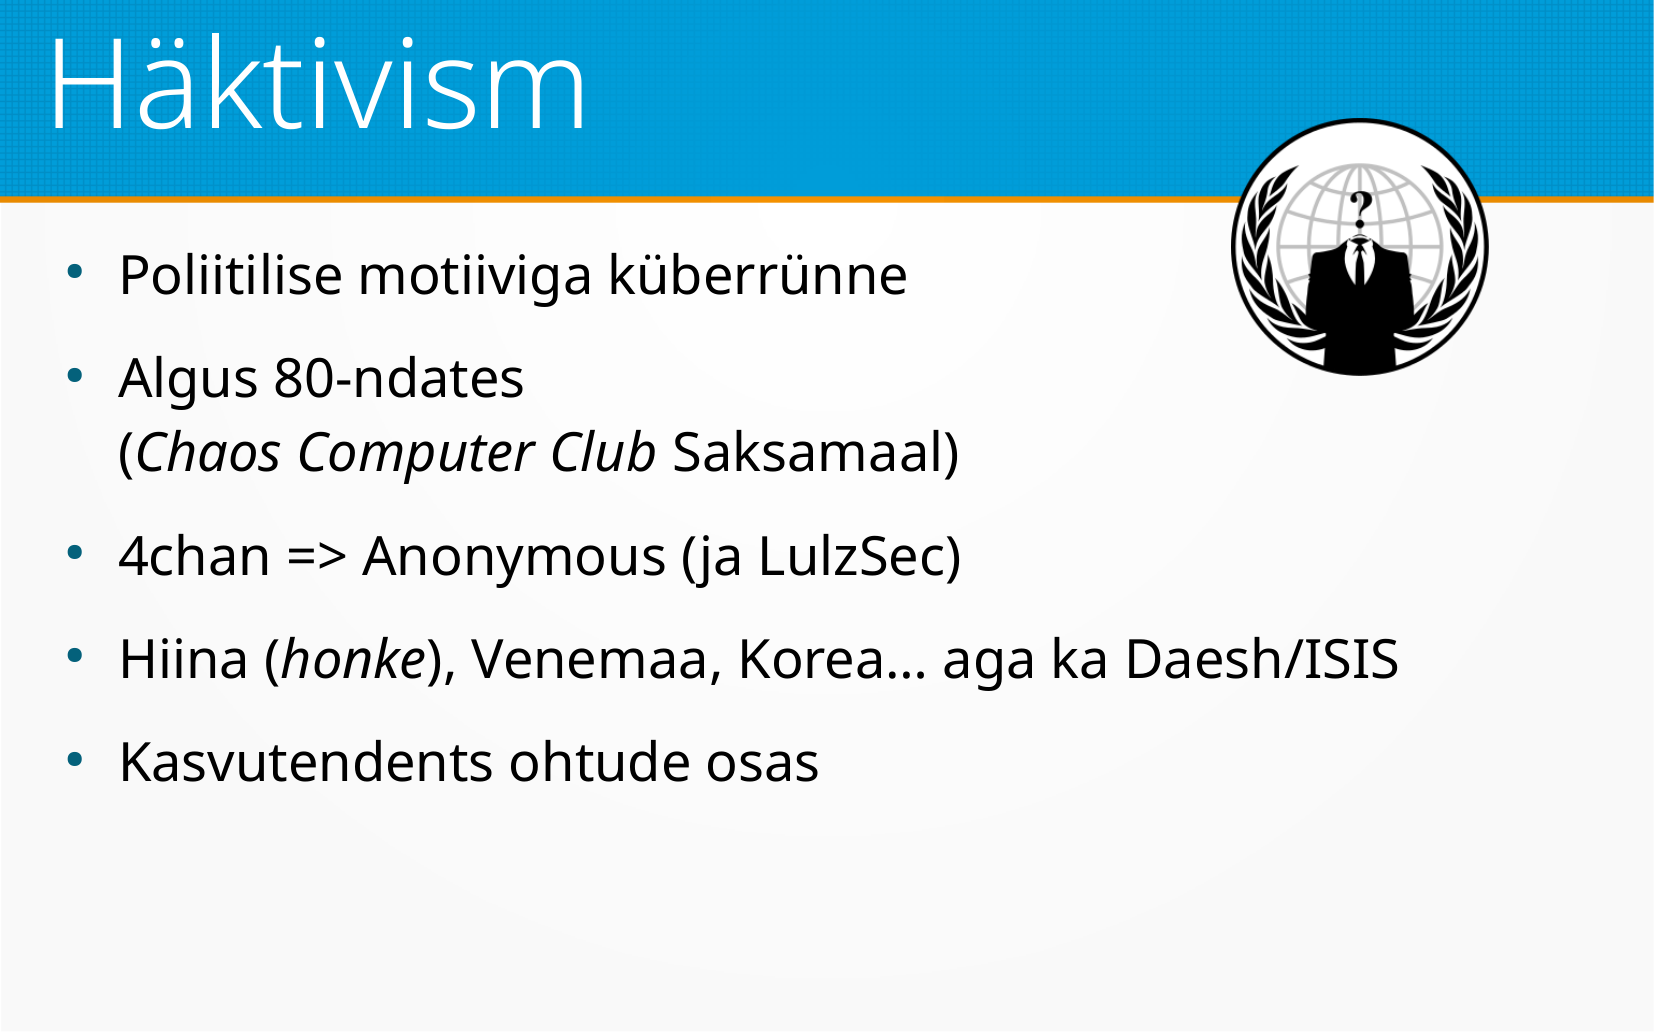

# Häktivism
Poliitilise motiiviga küberrünne
Algus 80-ndates
(Chaos Computer Club Saksamaal)
4chan => Anonymous (ja LulzSec)
Hiina (honke), Venemaa, Korea… aga ka Daesh/ISIS
Kasvutendents ohtude osas